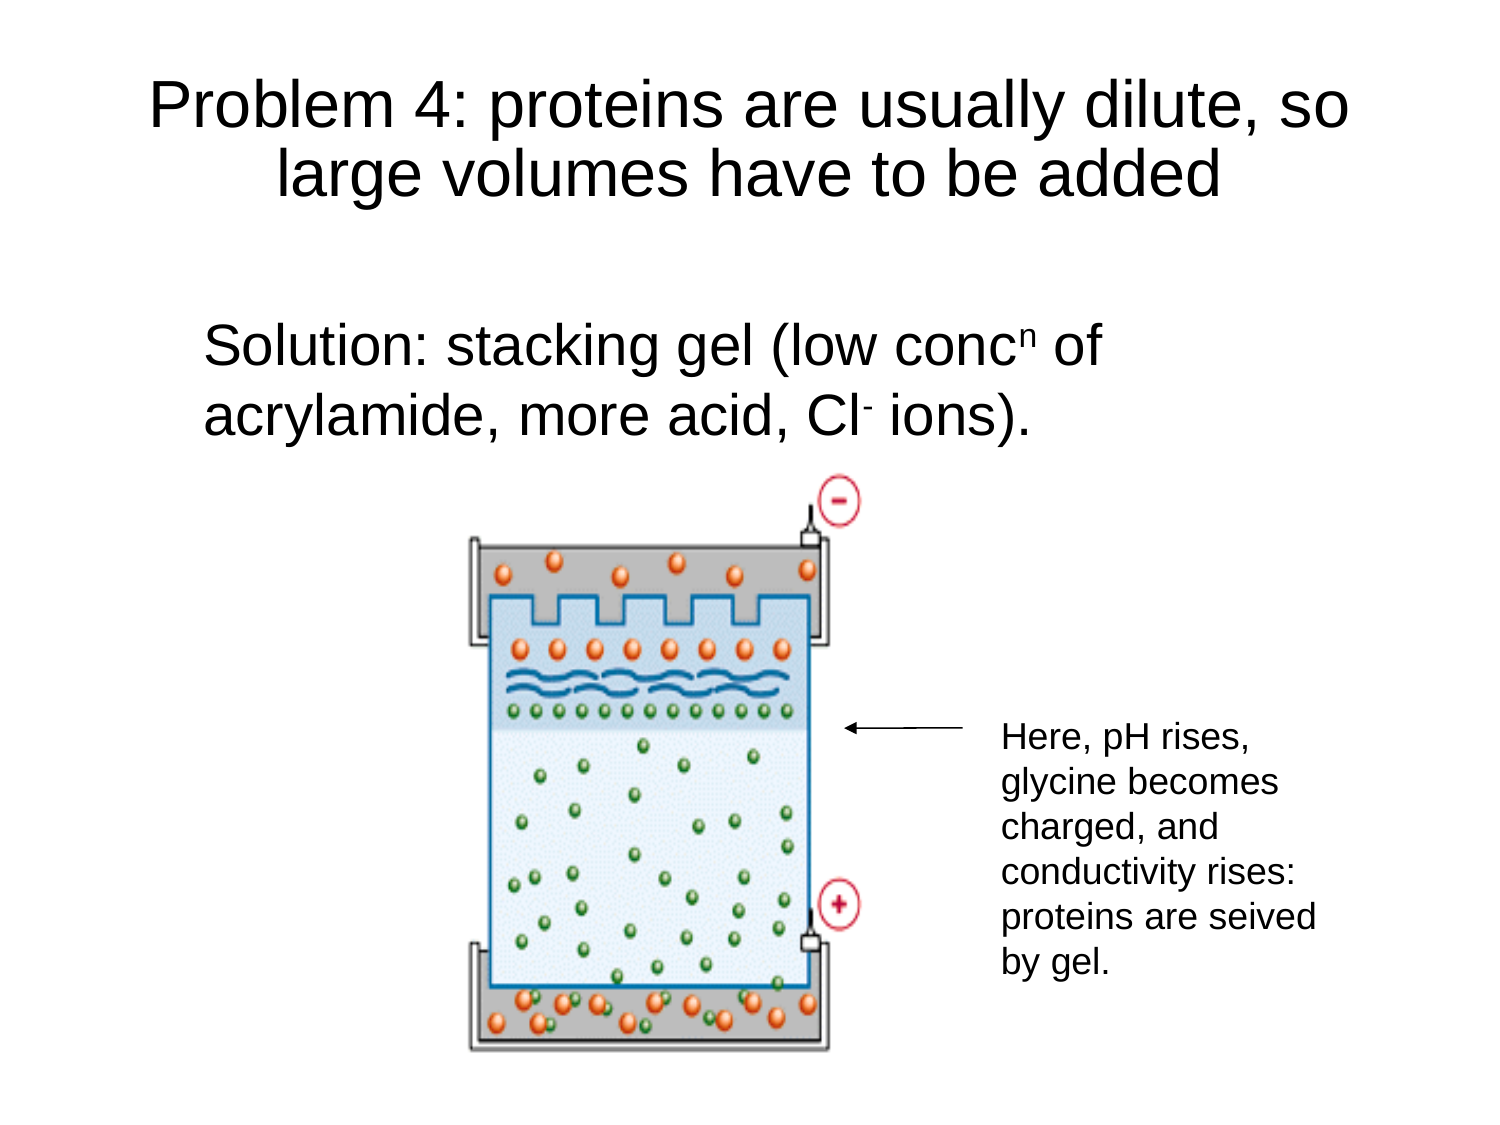

# Problem 4: proteins are usually dilute, so large volumes have to be added
Solution: stacking gel (low concn of acrylamide, more acid, Cl- ions).
Here, pH rises, glycine becomes charged, and conductivity rises: proteins are seived by gel.